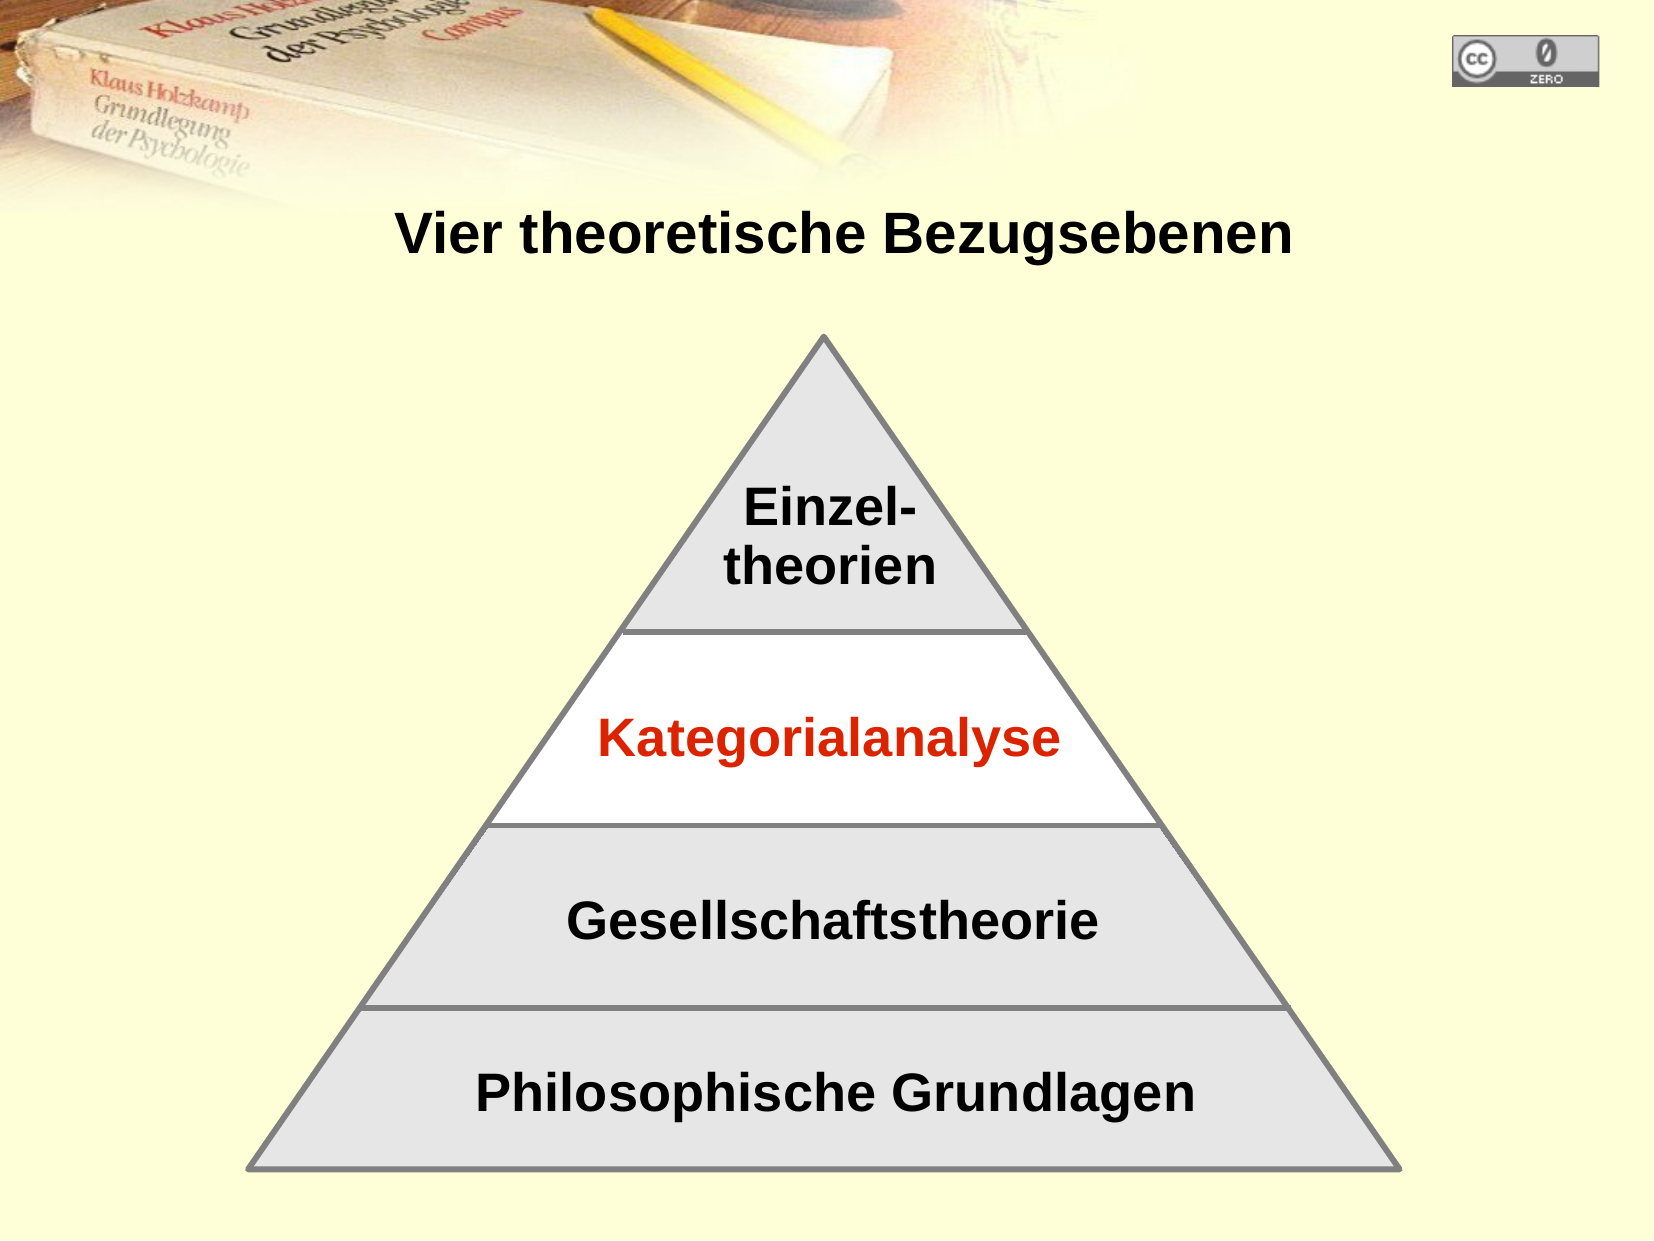

# Vier theoretische Bezugsebenen
Einzel-
theorien
Kategorialanalyse
Gesellschaftstheorie
Philosophische Grundlagen